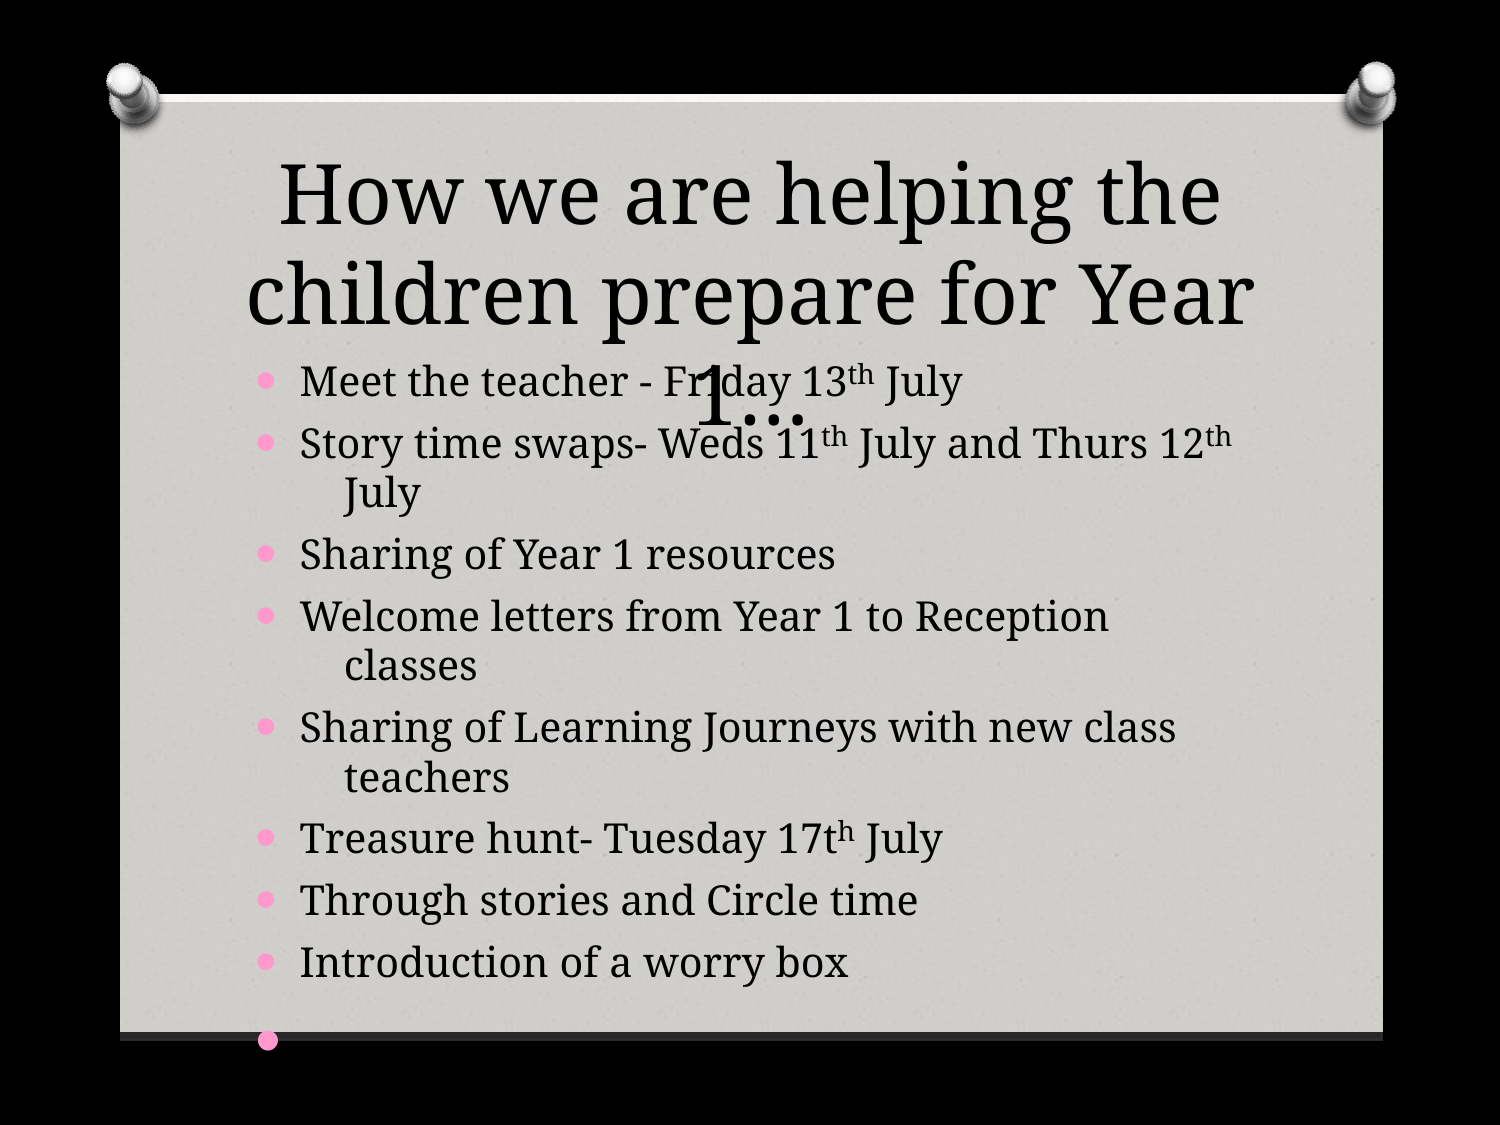

# How we are helping the children prepare for Year 1…
Meet the teacher - Friday 13th July
Story time swaps- Weds 11th July and Thurs 12th July
Sharing of Year 1 resources
Welcome letters from Year 1 to Reception classes
Sharing of Learning Journeys with new class teachers
Treasure hunt- Tuesday 17th July
Through stories and Circle time
Introduction of a worry box